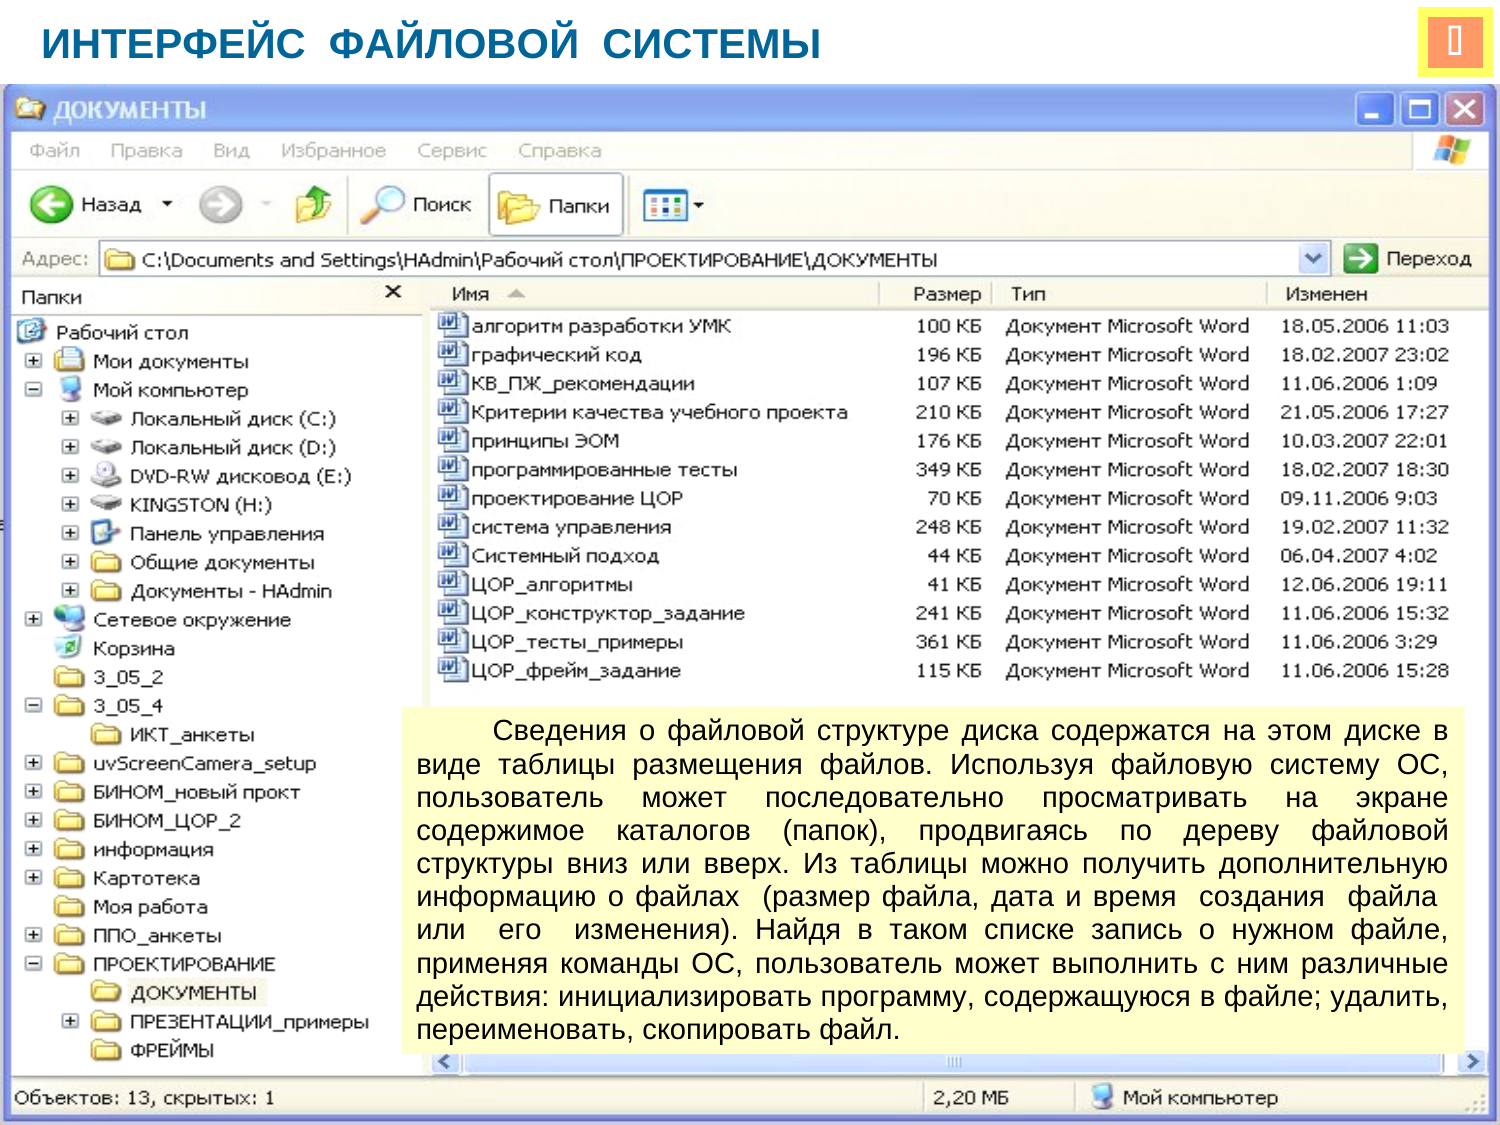

ИНТЕРФЕЙС ФАЙЛОВОЙ СИСТЕМЫ

 Сведения о файловой структуре диска содержатся на этом диске в виде таблицы размещения файлов. Используя файловую систему ОС, пользователь может последовательно просматривать на экране содержимое каталогов (папок), продвигаясь по дереву файловой структуры вниз или вверх. Из таблицы можно получить дополнительную информацию о файлах (размер файла, дата и время создания файла или его изменения). Найдя в таком списке запись о нужном файле, применяя команды ОС, пользователь может выполнить с ним различные действия: инициализировать программу, содержащуюся в файле; удалить, переименовать, скопировать файл.